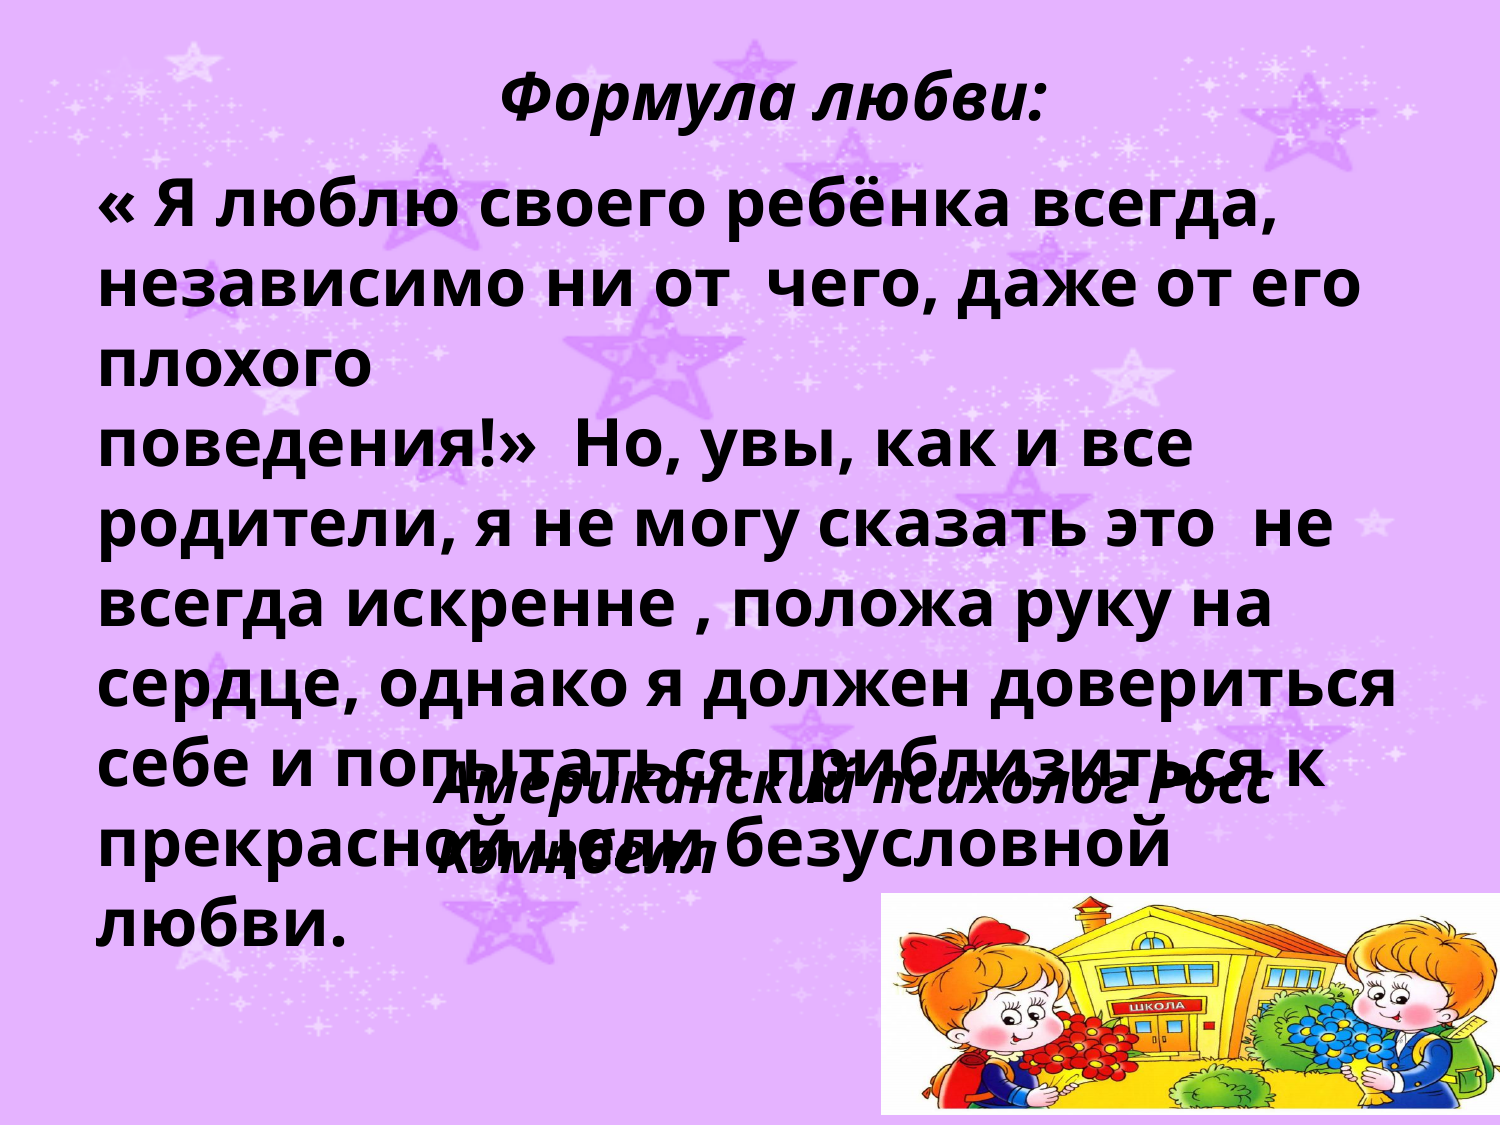

Формула любви:
« Я люблю своего ребёнка всегда, независимо ни от чего, даже от его плохого
поведения!» Но, увы, как и все родители, я не могу сказать это не всегда искренне , положа руку на сердце, однако я должен довериться себе и попытаться приблизиться к прекрасной цели безусловной любви.
Американский психолог Росс Кэмпбелл